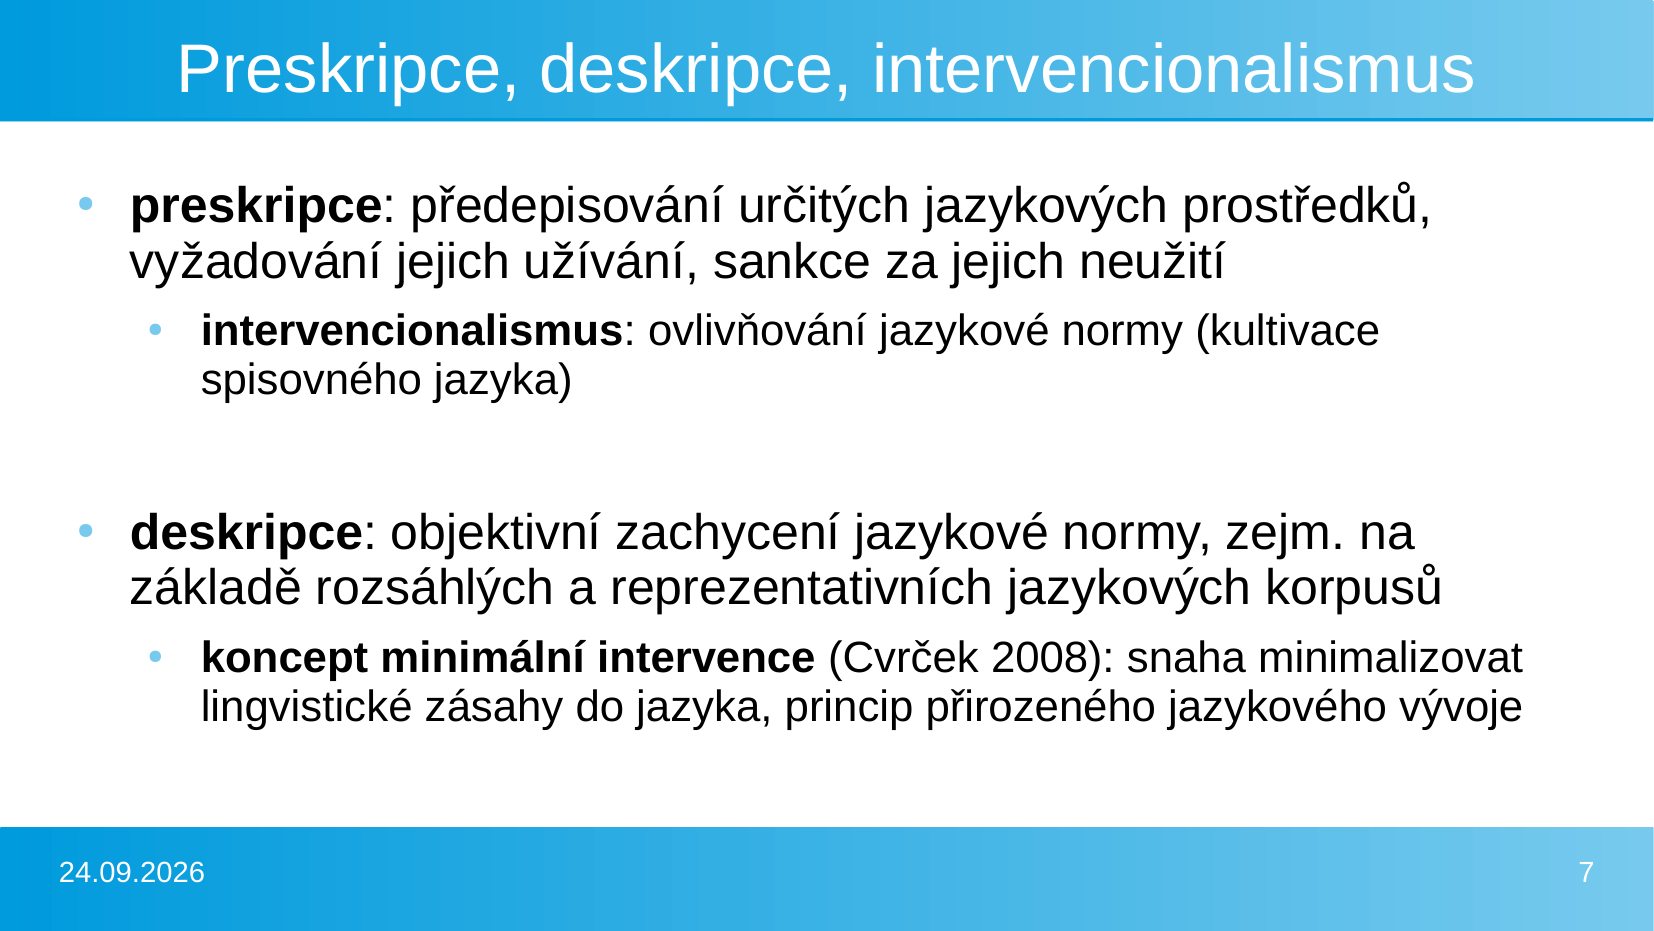

# Preskripce, deskripce, intervencionalismus
preskripce: předepisování určitých jazykových prostředků, vyžadování jejich užívání, sankce za jejich neužití
intervencionalismus: ovlivňování jazykové normy (kultivace spisovného jazyka)
deskripce: objektivní zachycení jazykové normy, zejm. na základě rozsáhlých a reprezentativních jazykových korpusů
koncept minimální intervence (Cvrček 2008): snaha minimalizovat lingvistické zásahy do jazyka, princip přirozeného jazykového vývoje
7